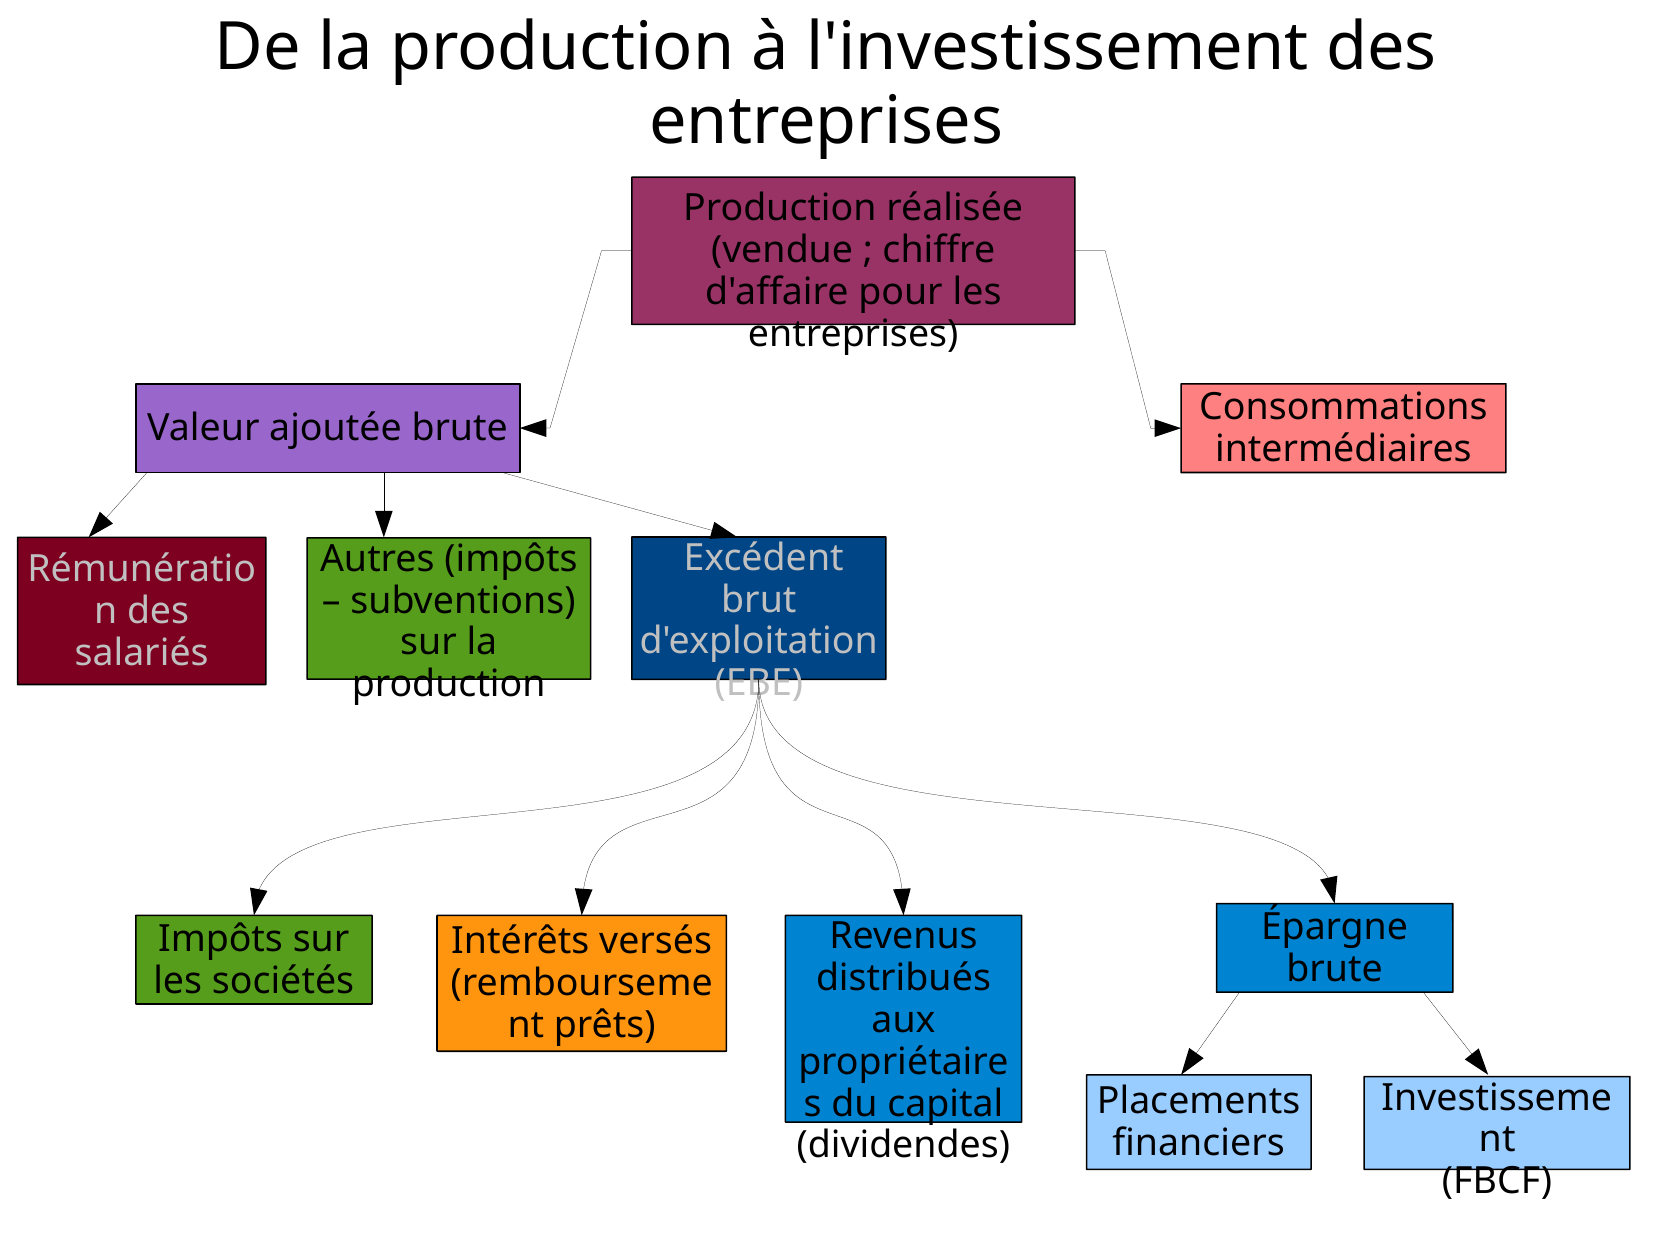

# De la production à l'investissement des entreprises
Production réalisée (vendue ; chiffre d'affaire pour les entreprises)
Valeur ajoutée brute
Consommations
intermédiaires
 Excédent brut
d'exploitation
(EBE)
Rémunération des
salariés
Autres (impôts – subventions)
sur la production
Épargne brute
Impôts sur les sociétés
Intérêts versés (remboursement prêts)
Revenus distribués aux
propriétaires du capital
(dividendes)
Placements financiers
Investissement
(FBCF)